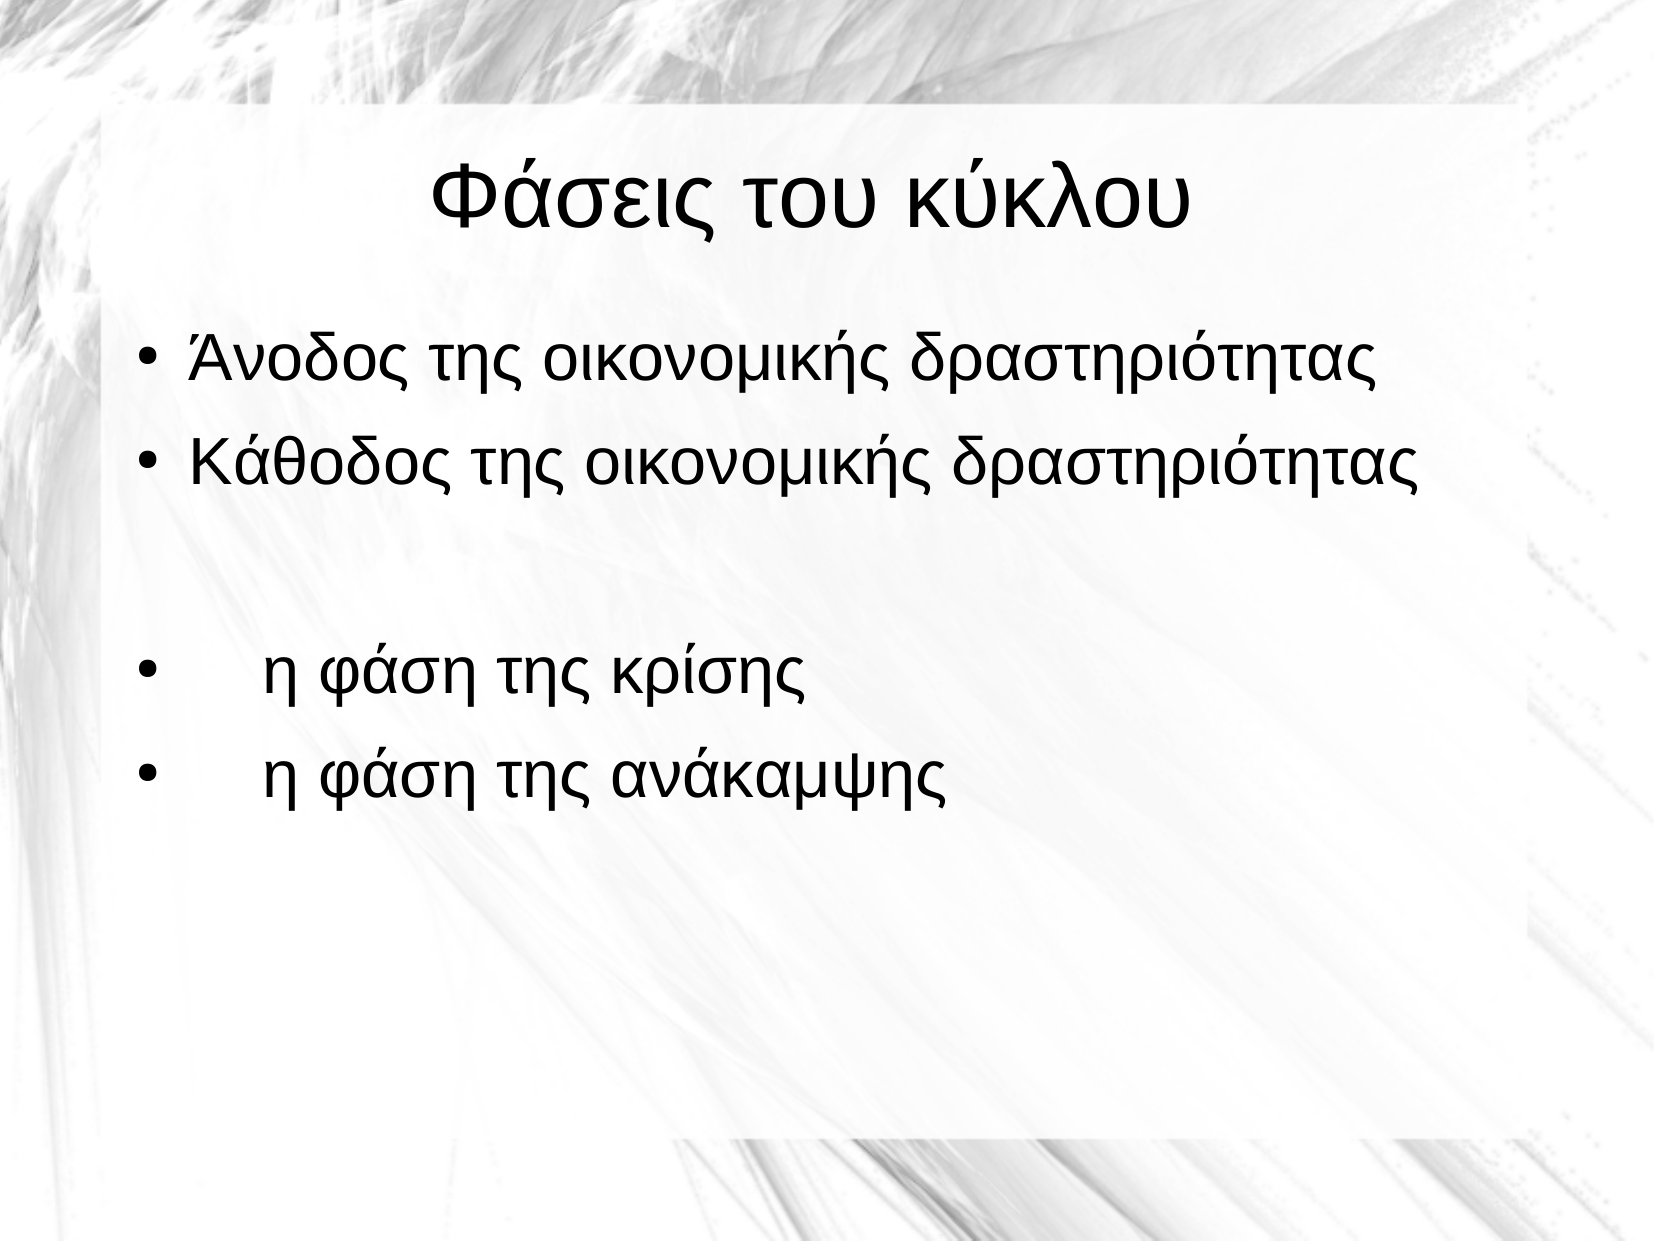

# Φάσεις του κύκλου
Άνοδος της οικονομικής δραστηριότητας
Κάθοδος της οικονομικής δραστηριότητας
 η φάση της κρίσης
 η φάση της ανάκαμψης